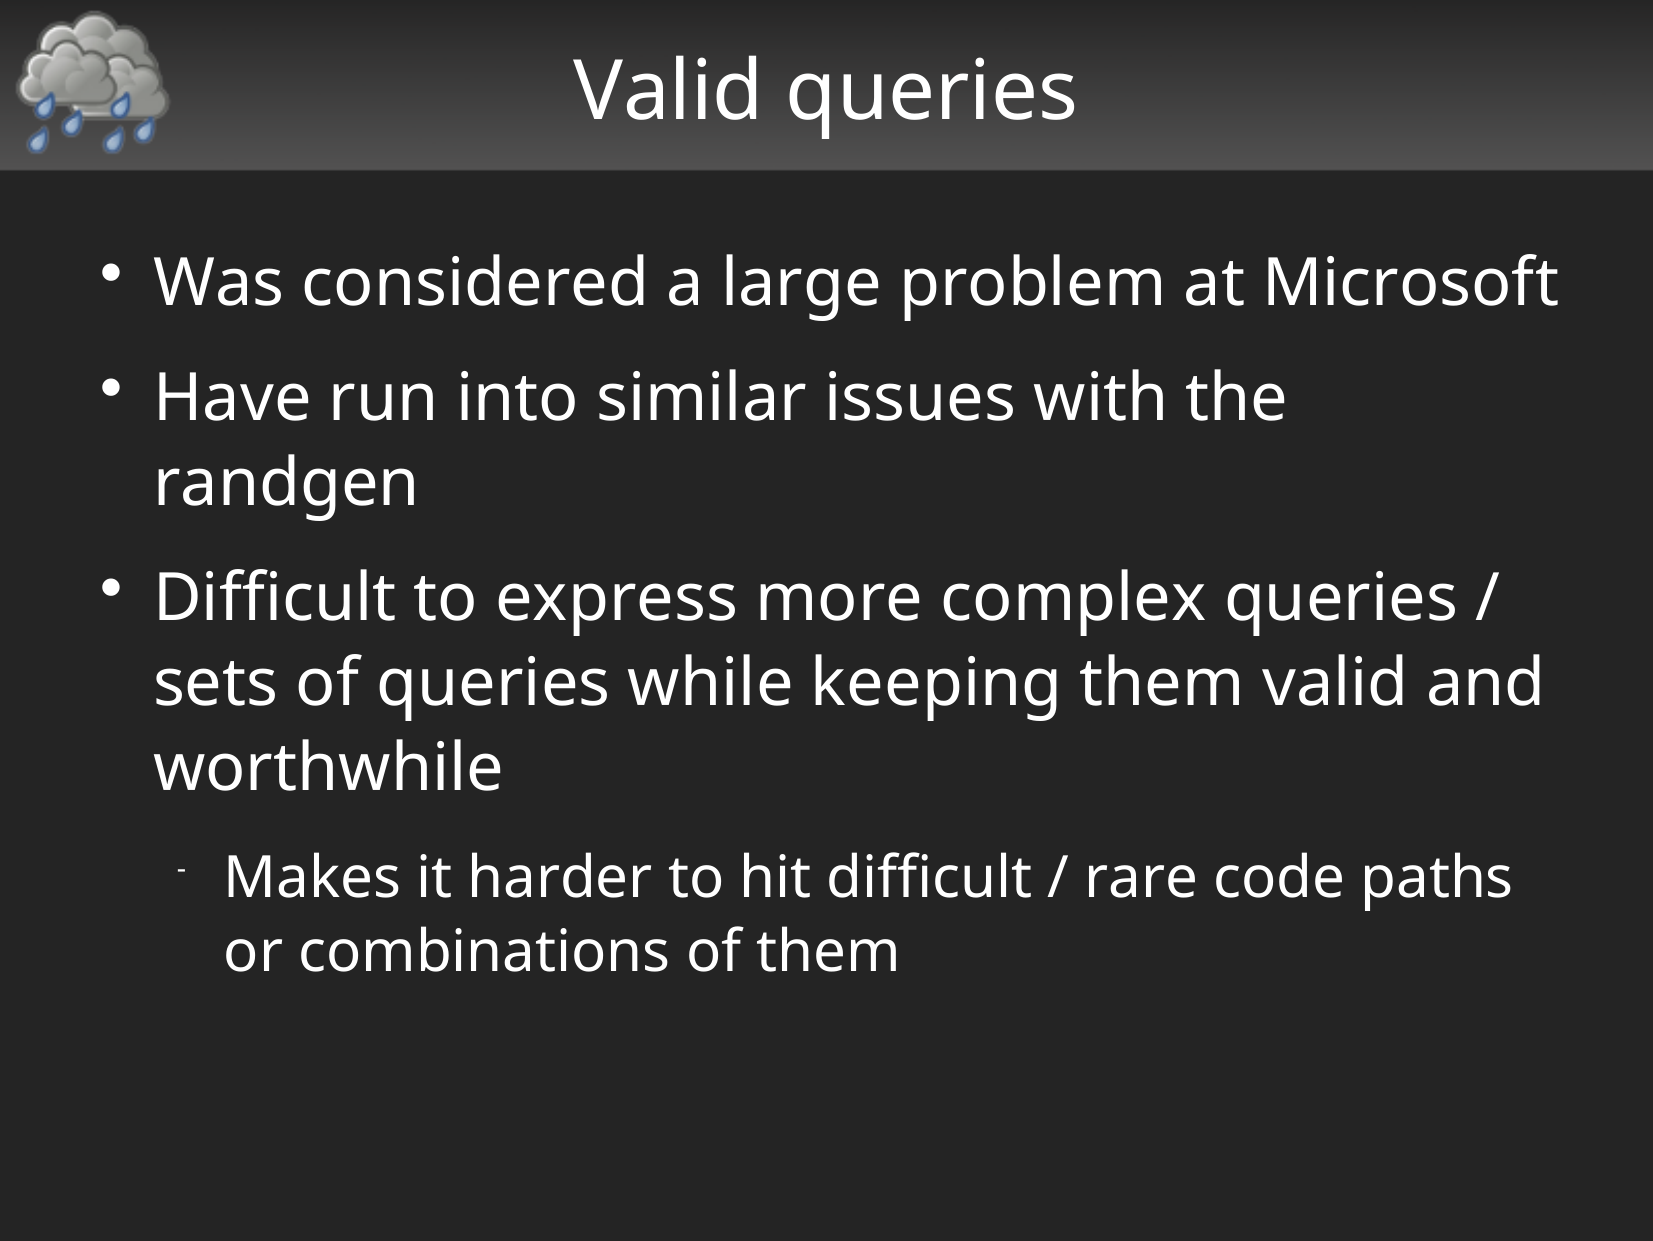

# Valid queries
Was considered a large problem at Microsoft
Have run into similar issues with the randgen
Difficult to express more complex queries / sets of queries while keeping them valid and worthwhile
Makes it harder to hit difficult / rare code paths or combinations of them